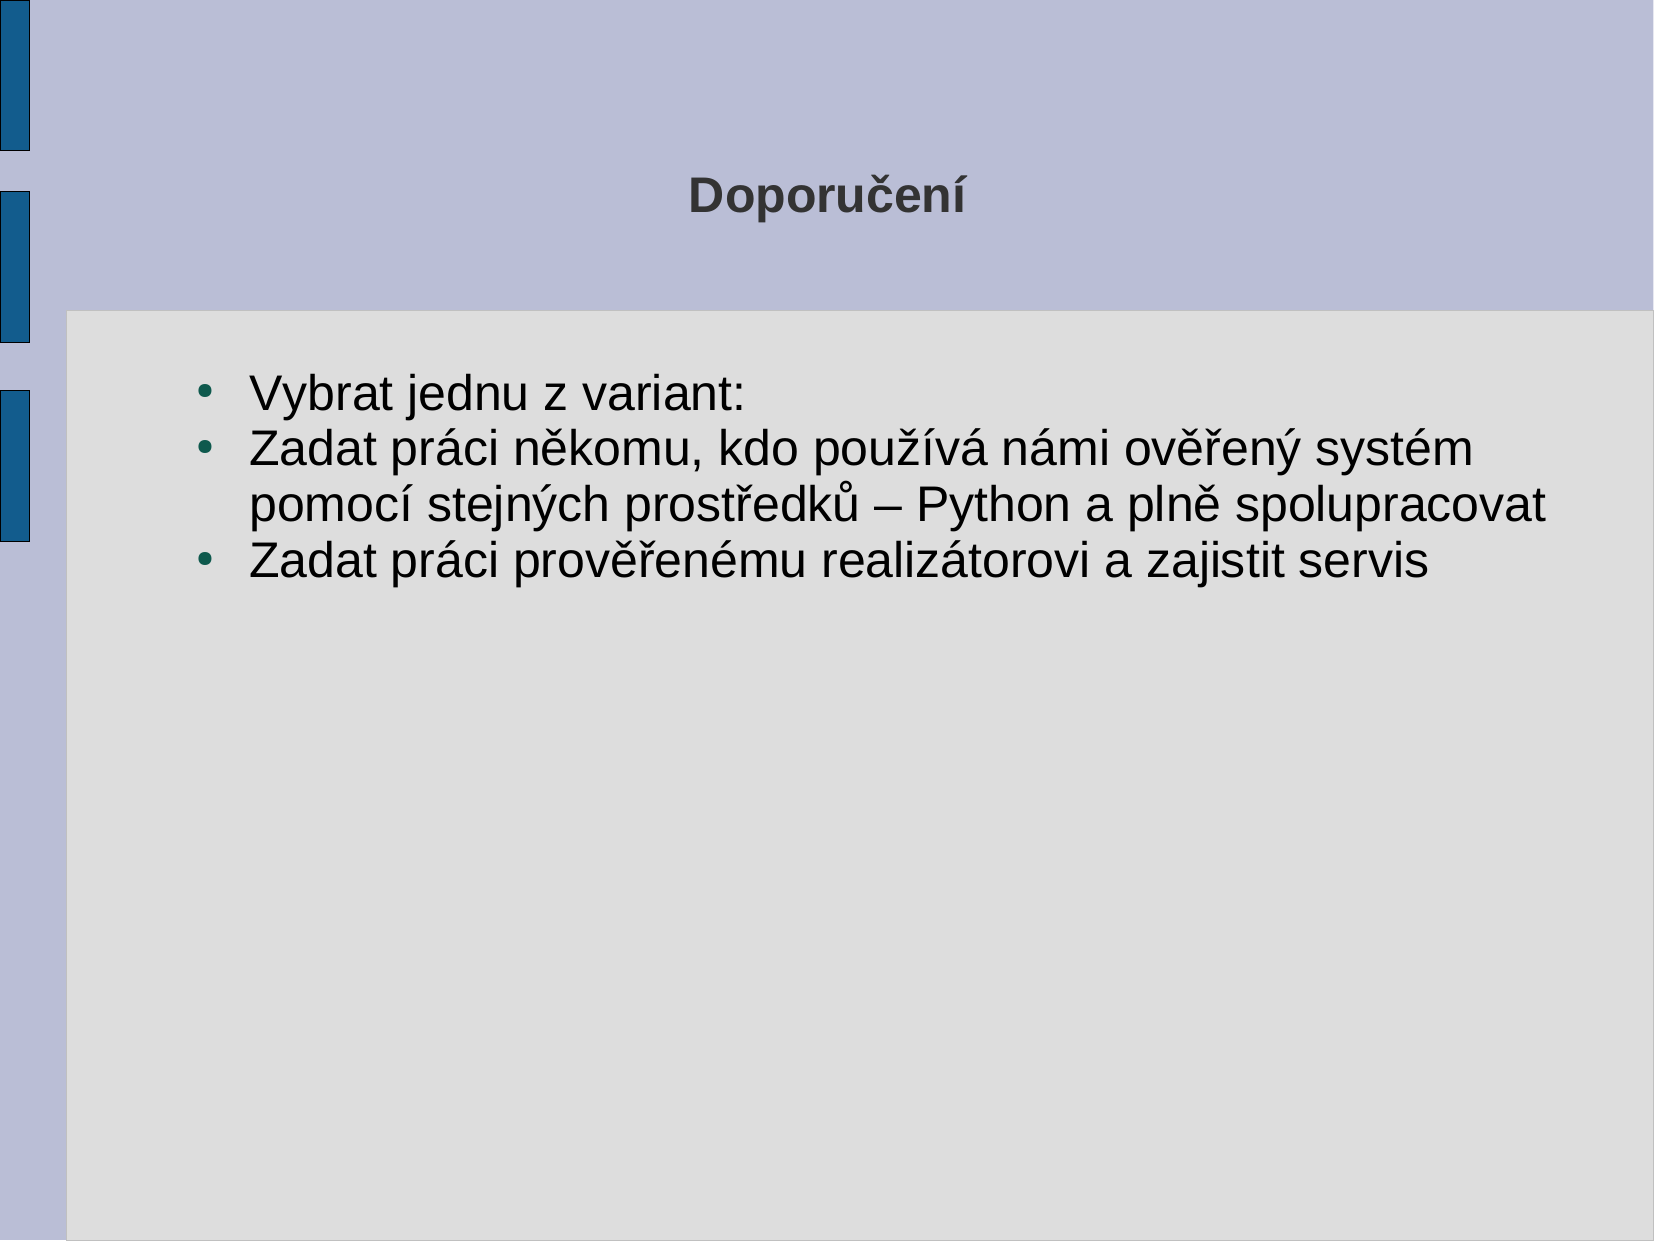

# Doporučení
Vybrat jednu z variant:
Zadat práci někomu, kdo používá námi ověřený systém pomocí stejných prostředků – Python a plně spolupracovat
Zadat práci prověřenému realizátorovi a zajistit servis